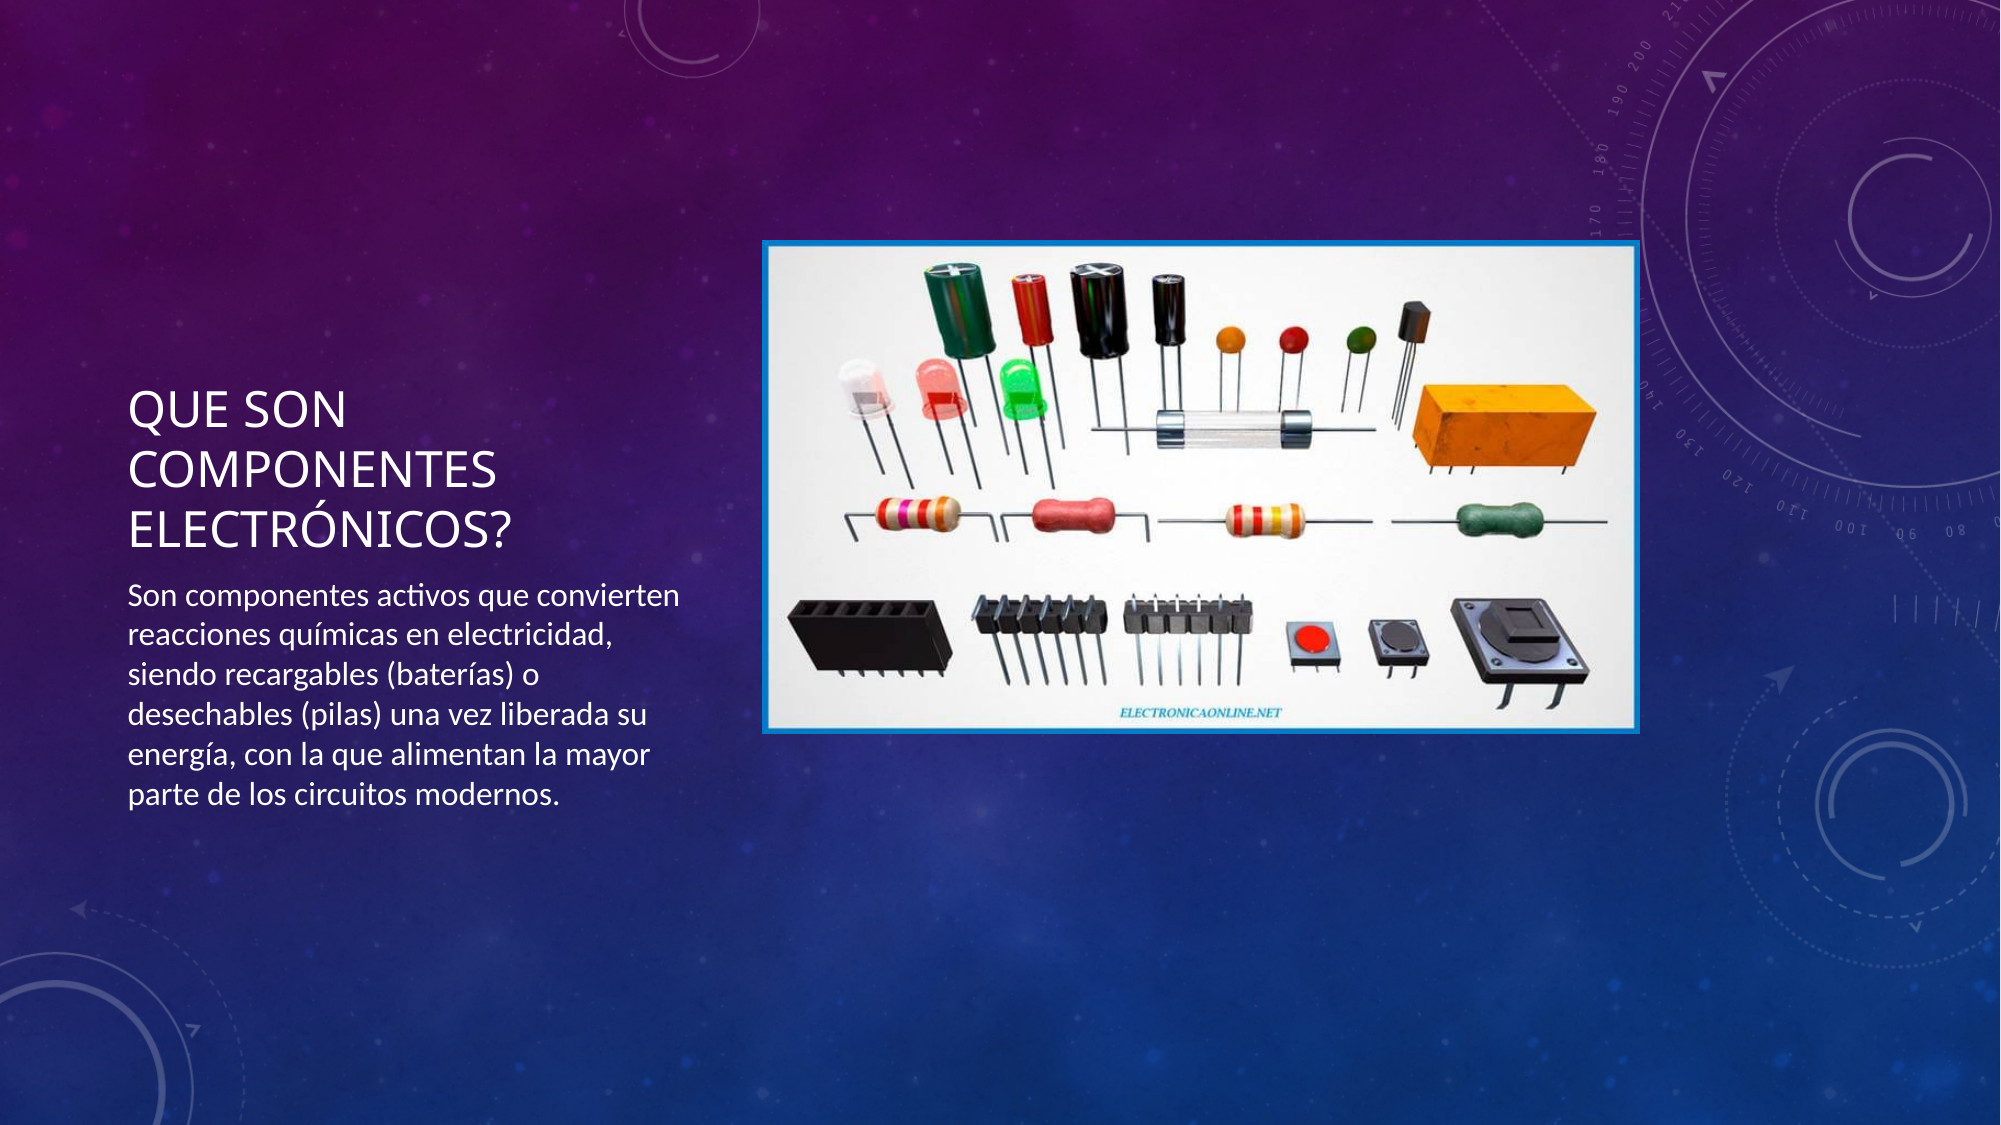

# Que son componentes electrónicos?
Son componentes activos que convierten reacciones químicas en electricidad, siendo recargables (baterías) o desechables (pilas) una vez liberada su energía, con la que alimentan la mayor parte de los circuitos modernos.